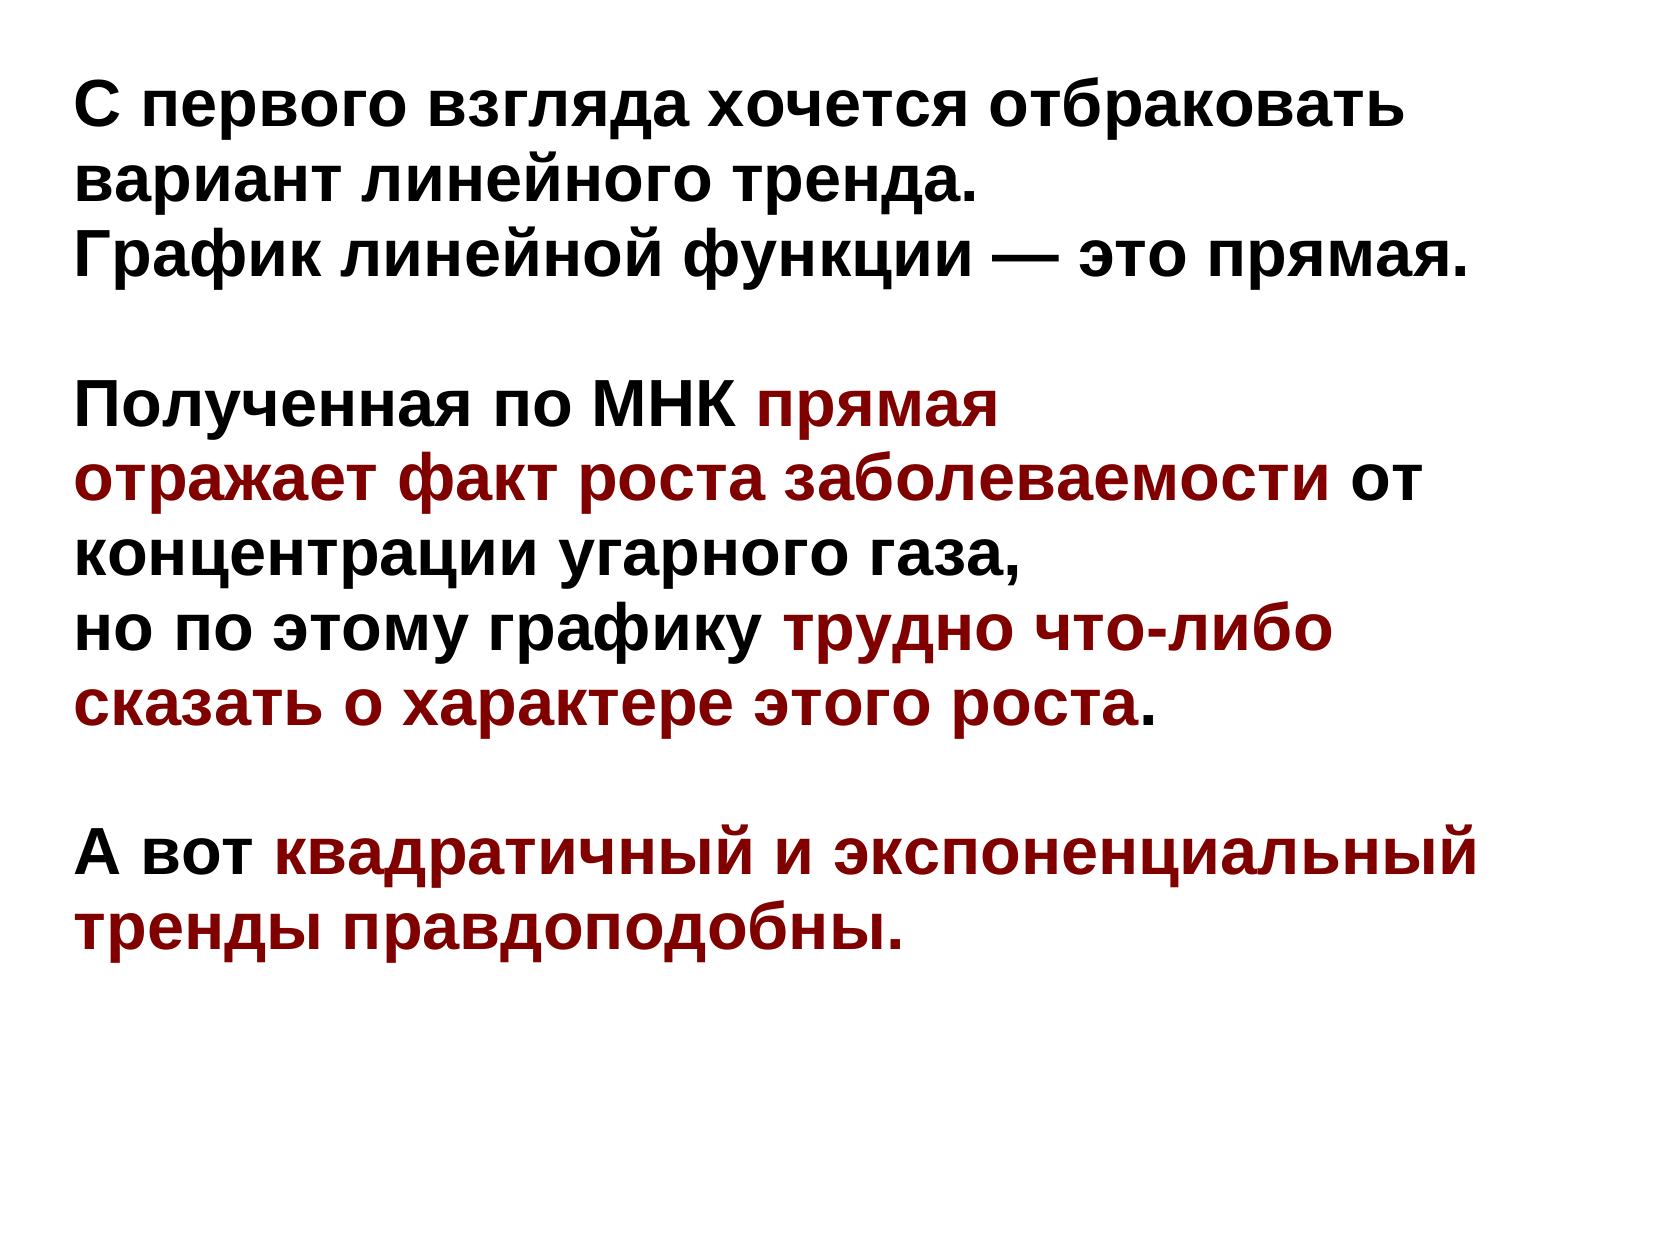

С первого взгляда хочется отбраковать вариант линейного тренда.
График линейной функции ― это прямая.
Полученная по МНК прямая
отражает факт роста заболеваемости от концентрации угарного газа,
но по этому графику трудно что-либо сказать о характере этого роста.
А вот квадратичный и экспоненциальный тренды правдоподобны.